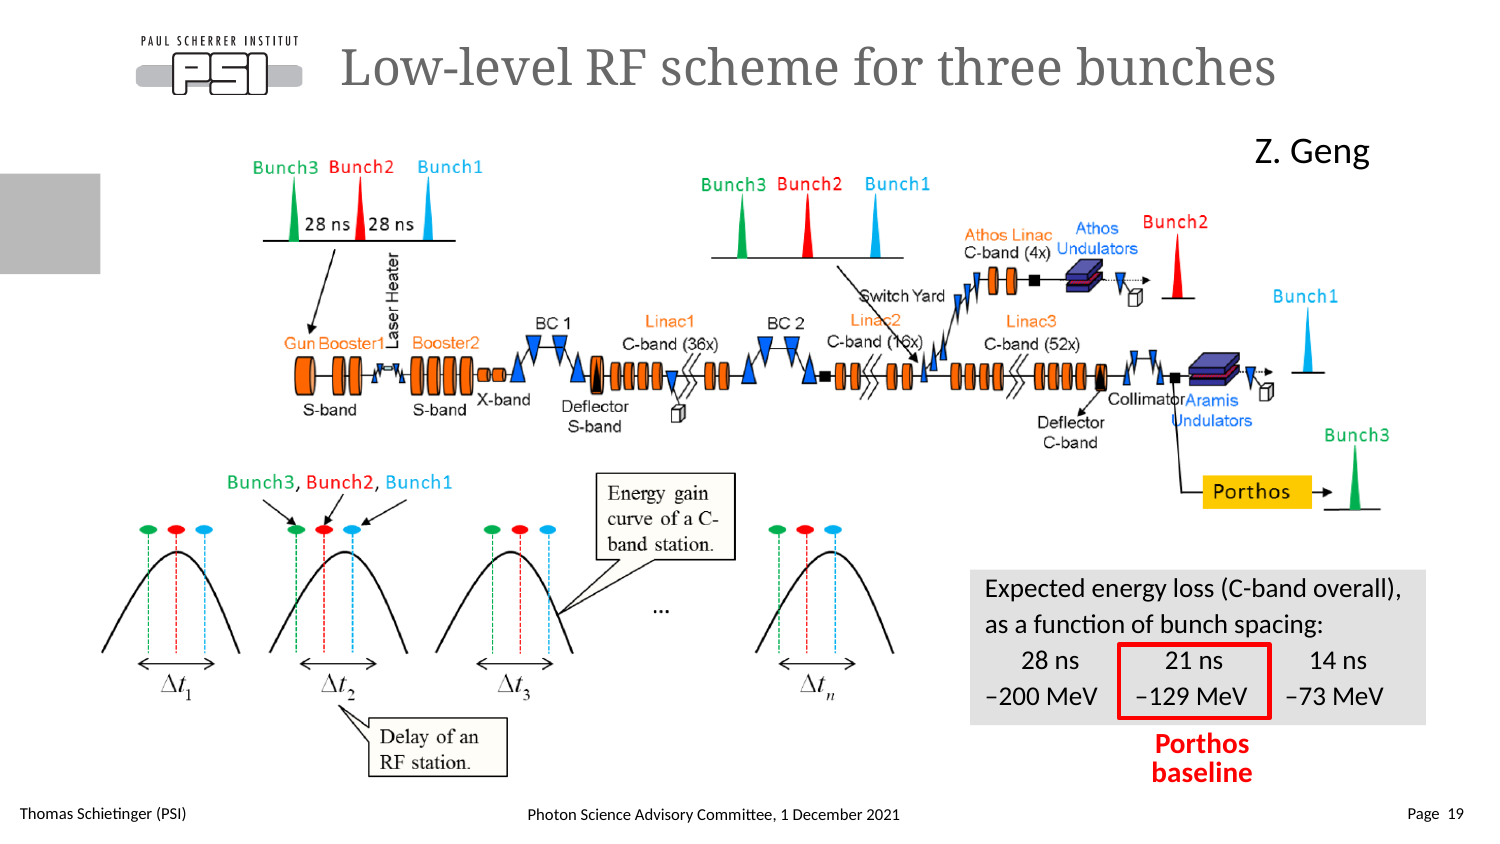

# Low-level RF scheme for three bunches
Z. Geng
Expected energy loss (C-band overall),
as a function of bunch spacing:
 28 ns	 21 ns	 14 ns
–200 MeV	–129 MeV	–73 MeV
Porthos
baseline